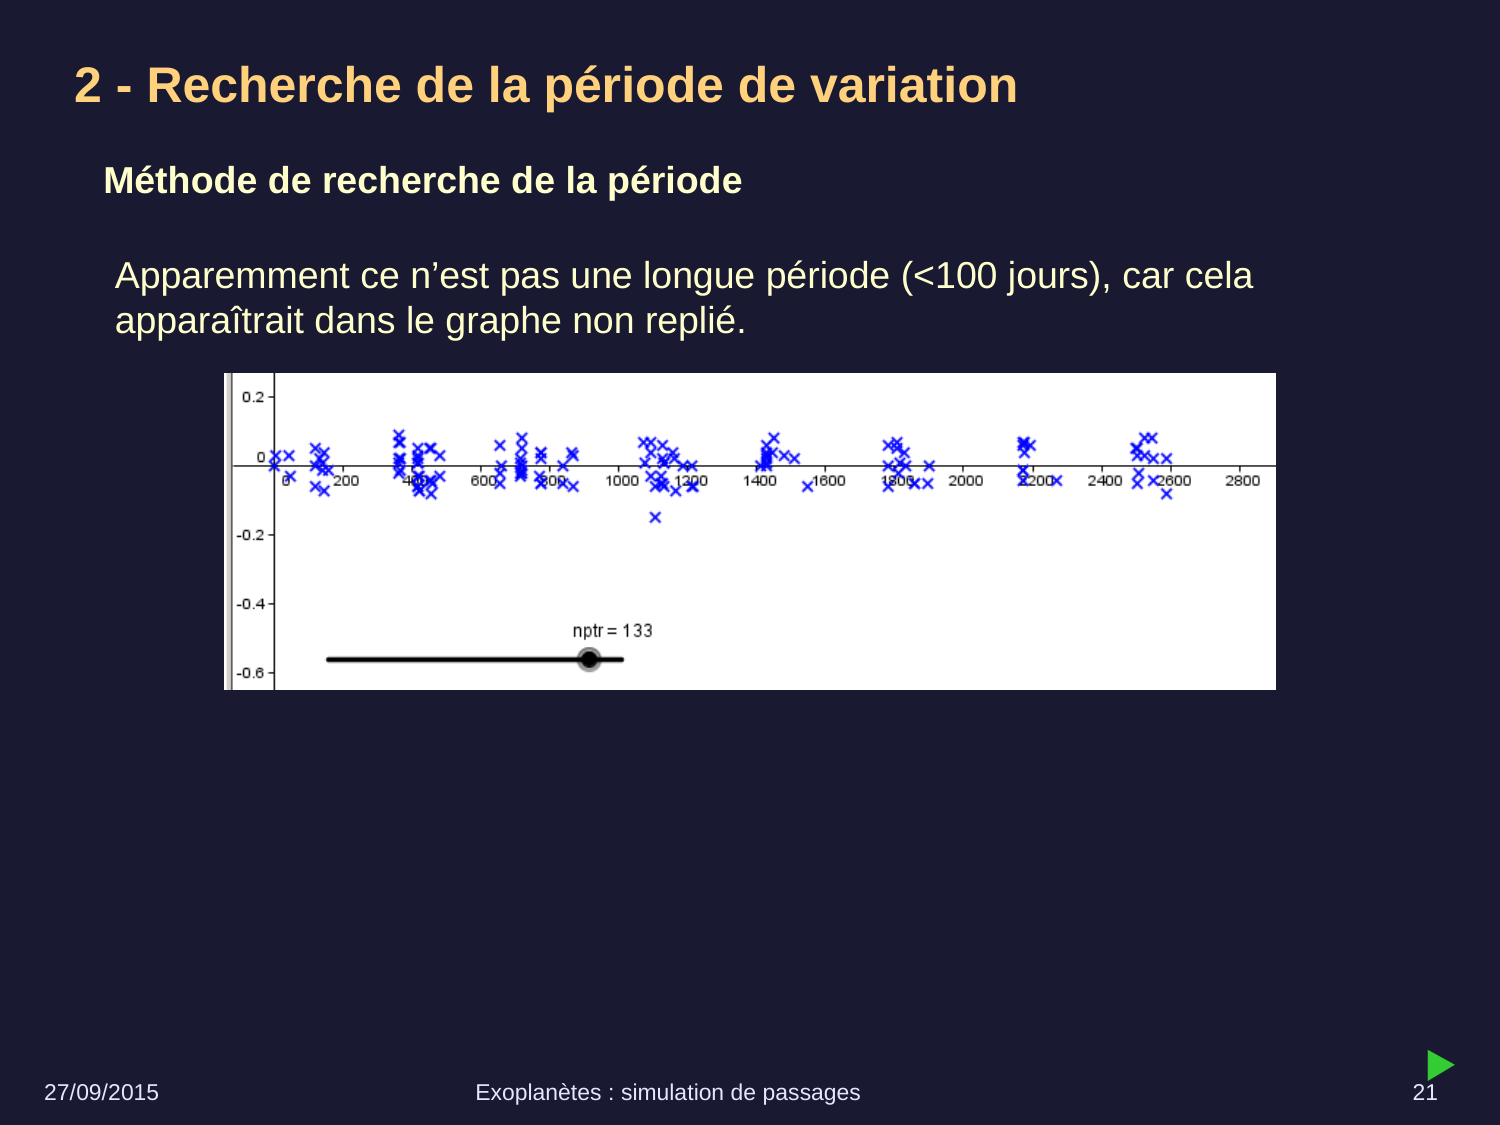

2 - Recherche de la période de variation
Méthode de recherche de la période
Apparemment ce n’est pas une longue période (<100 jours), car cela apparaîtrait dans le graphe non replié.

27/09/2015
Exoplanètes : simulation de passages
21